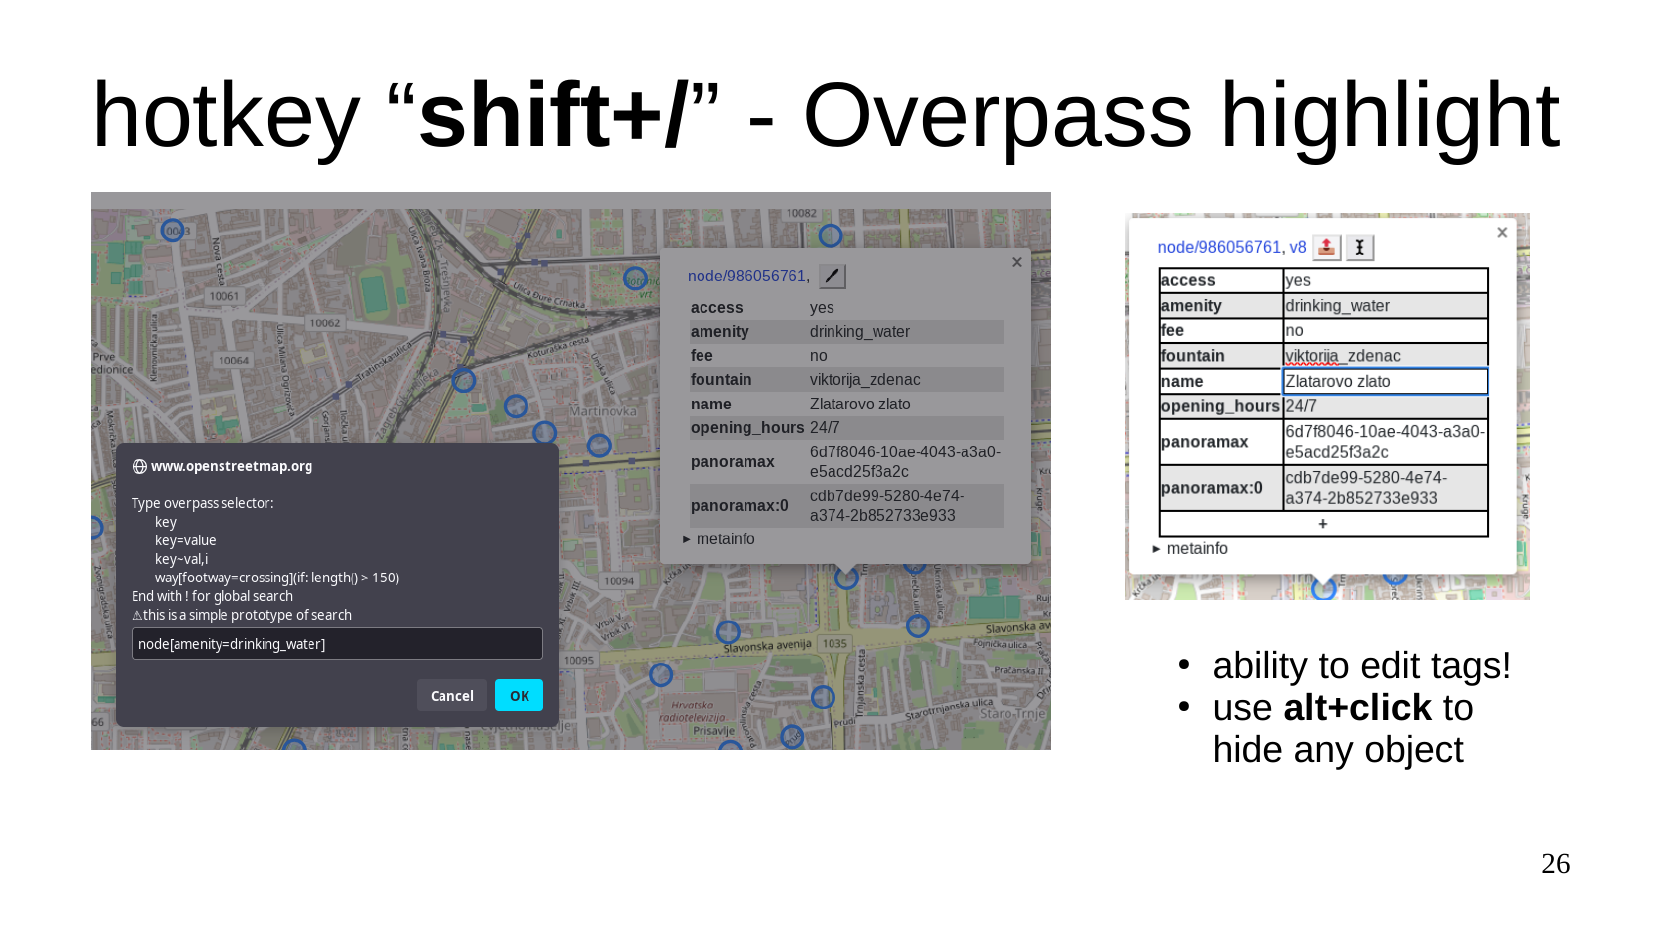

# hotkey “shift+/” - Overpass highlight
ability to edit tags!
use alt+click to hide any object
26